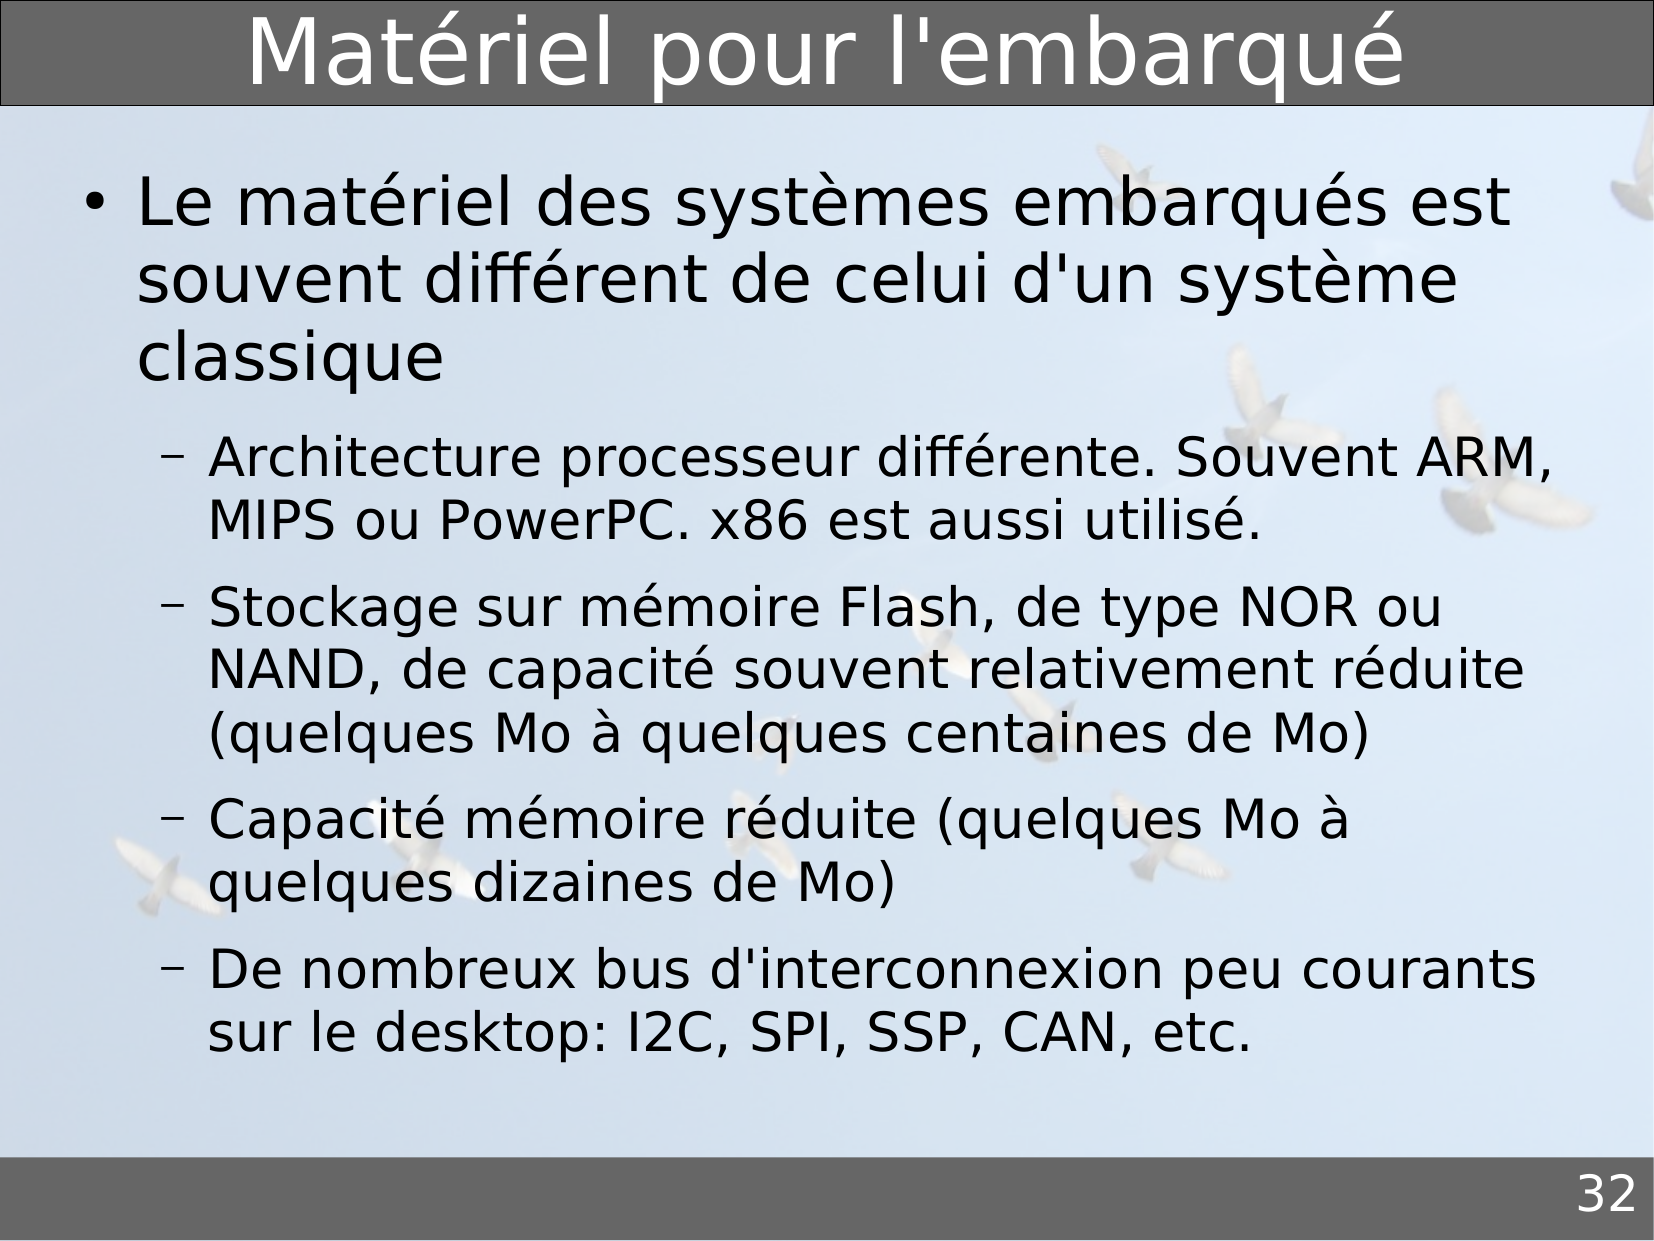

# Matériel pour l'embarqué
Le matériel des systèmes embarqués est souvent différent de celui d'un système classique
Architecture processeur différente. Souvent ARM, MIPS ou PowerPC. x86 est aussi utilisé.
Stockage sur mémoire Flash, de type NOR ou NAND, de capacité souvent relativement réduite (quelques Mo à quelques centaines de Mo)
Capacité mémoire réduite (quelques Mo à quelques dizaines de Mo)
De nombreux bus d'interconnexion peu courants sur le desktop: I2C, SPI, SSP, CAN, etc.